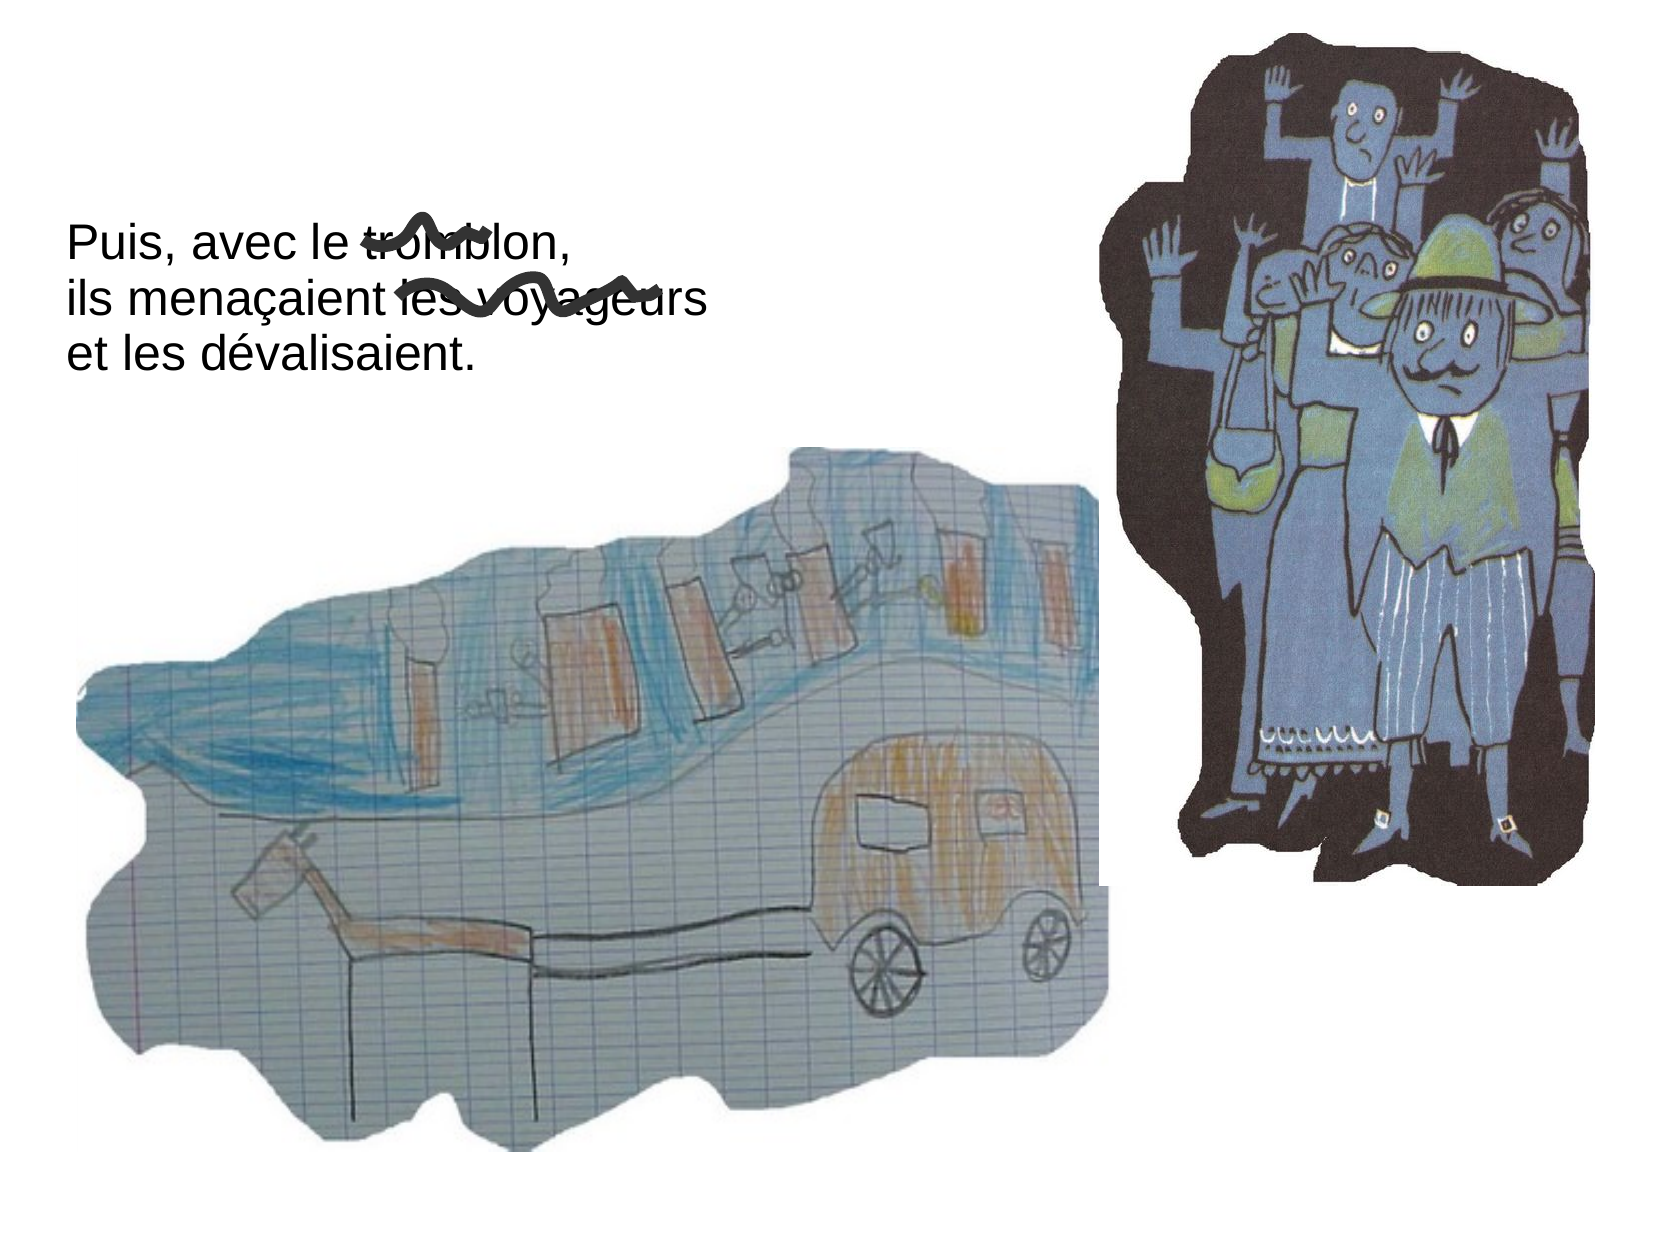

Puis, avec le tromblon,
ils menaçaient les voyageurs
et les dévalisaient.